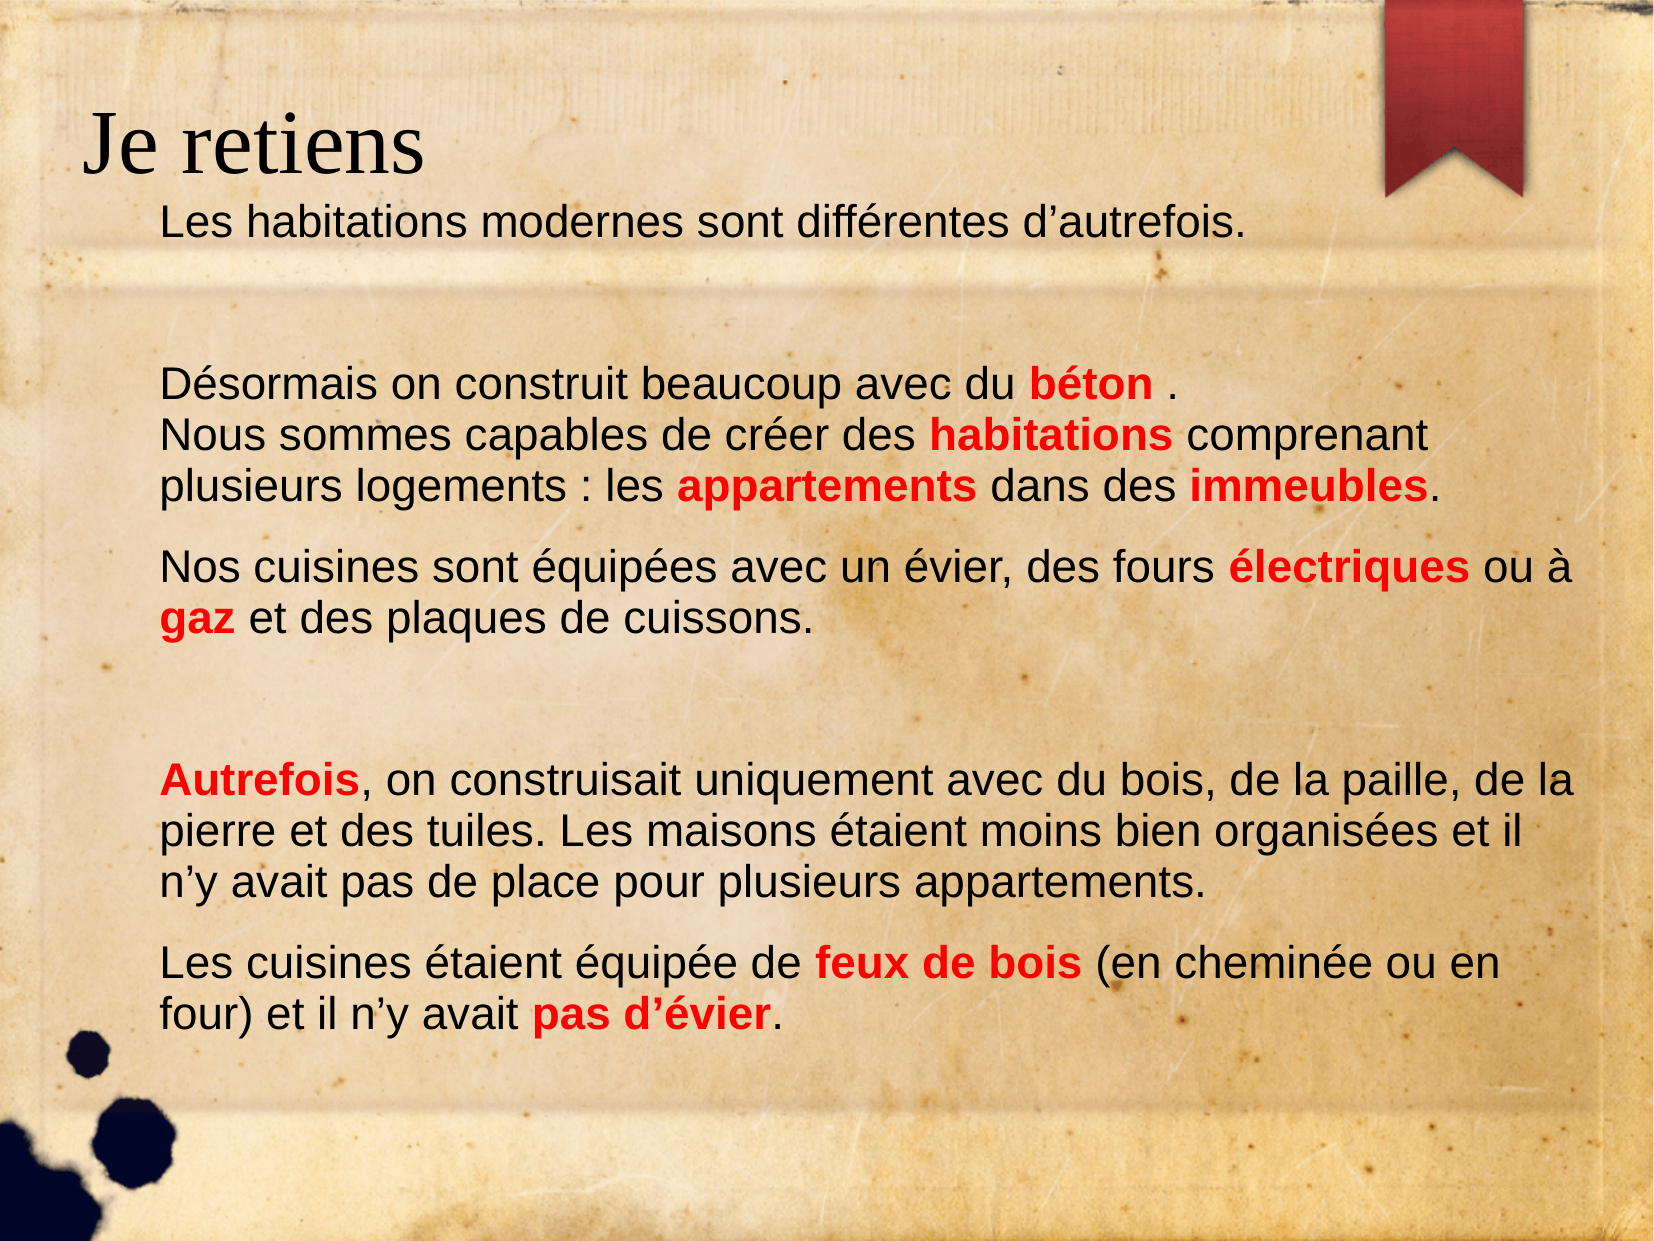

# Je retiens
Les habitations modernes sont différentes d’autrefois.
Désormais on construit beaucoup avec du béton . Nous sommes capables de créer des habitations comprenant plusieurs logements : les appartements dans des immeubles.
Nos cuisines sont équipées avec un évier, des fours électriques ou à gaz et des plaques de cuissons.
Autrefois, on construisait uniquement avec du bois, de la paille, de la pierre et des tuiles. Les maisons étaient moins bien organisées et il n’y avait pas de place pour plusieurs appartements.
Les cuisines étaient équipée de feux de bois (en cheminée ou en four) et il n’y avait pas d’évier.